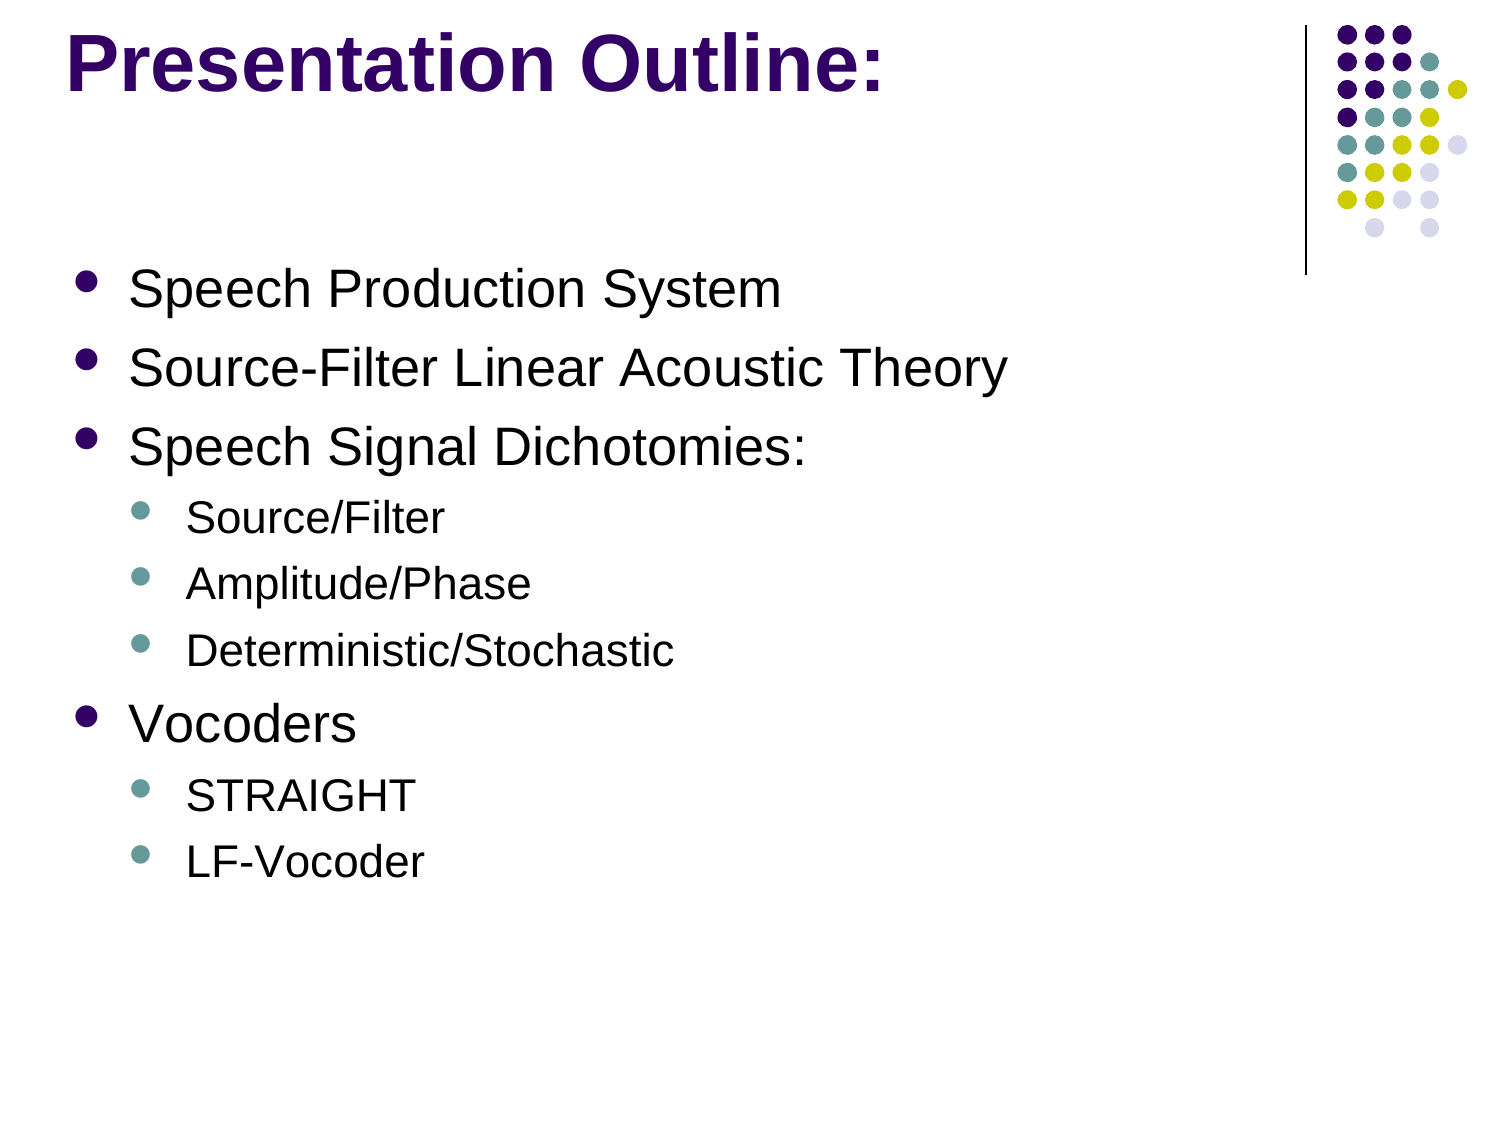

# Presentation Outline:
Speech Production System
Source-Filter Linear Acoustic Theory
Speech Signal Dichotomies:
Source/Filter
Amplitude/Phase
Deterministic/Stochastic
Vocoders
STRAIGHT
LF-Vocoder